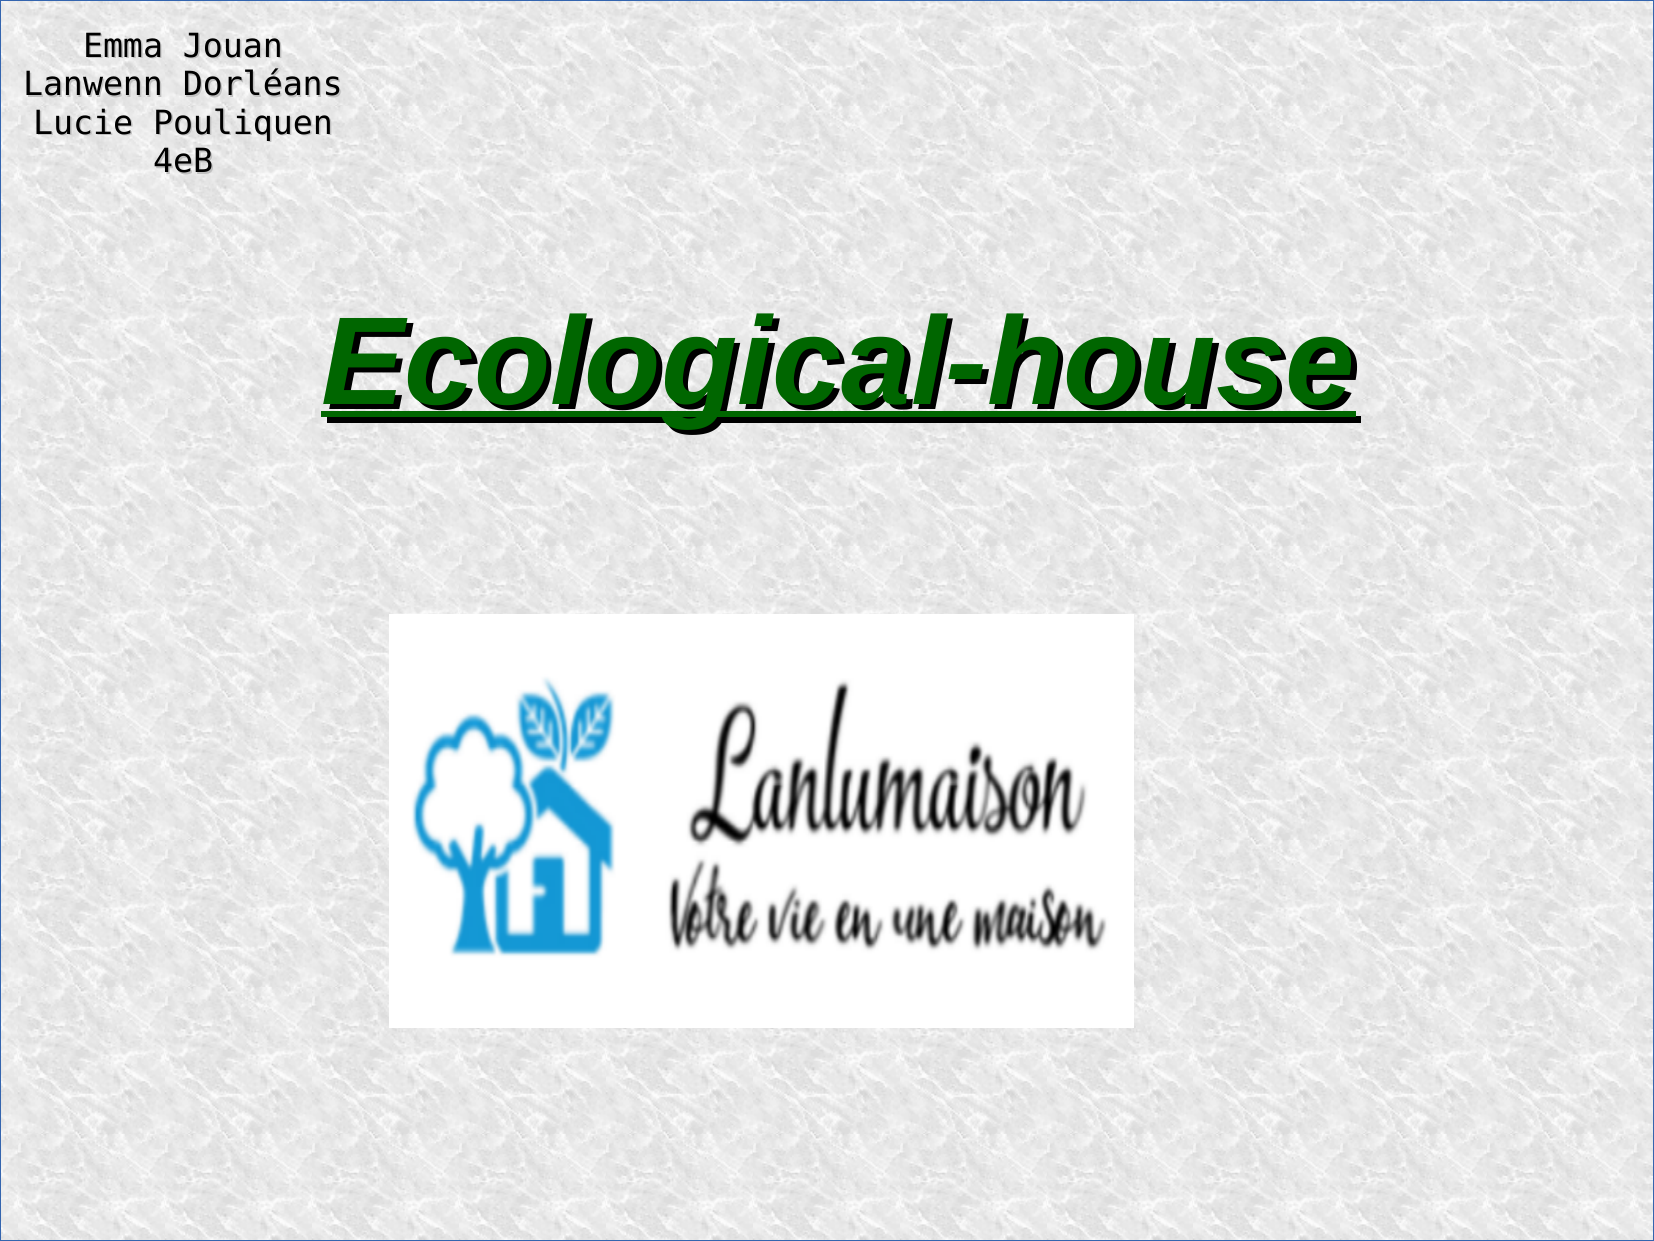

# Emma Jouan Lanwenn Dorléans Lucie Pouliquen 4eB
Ecological-house